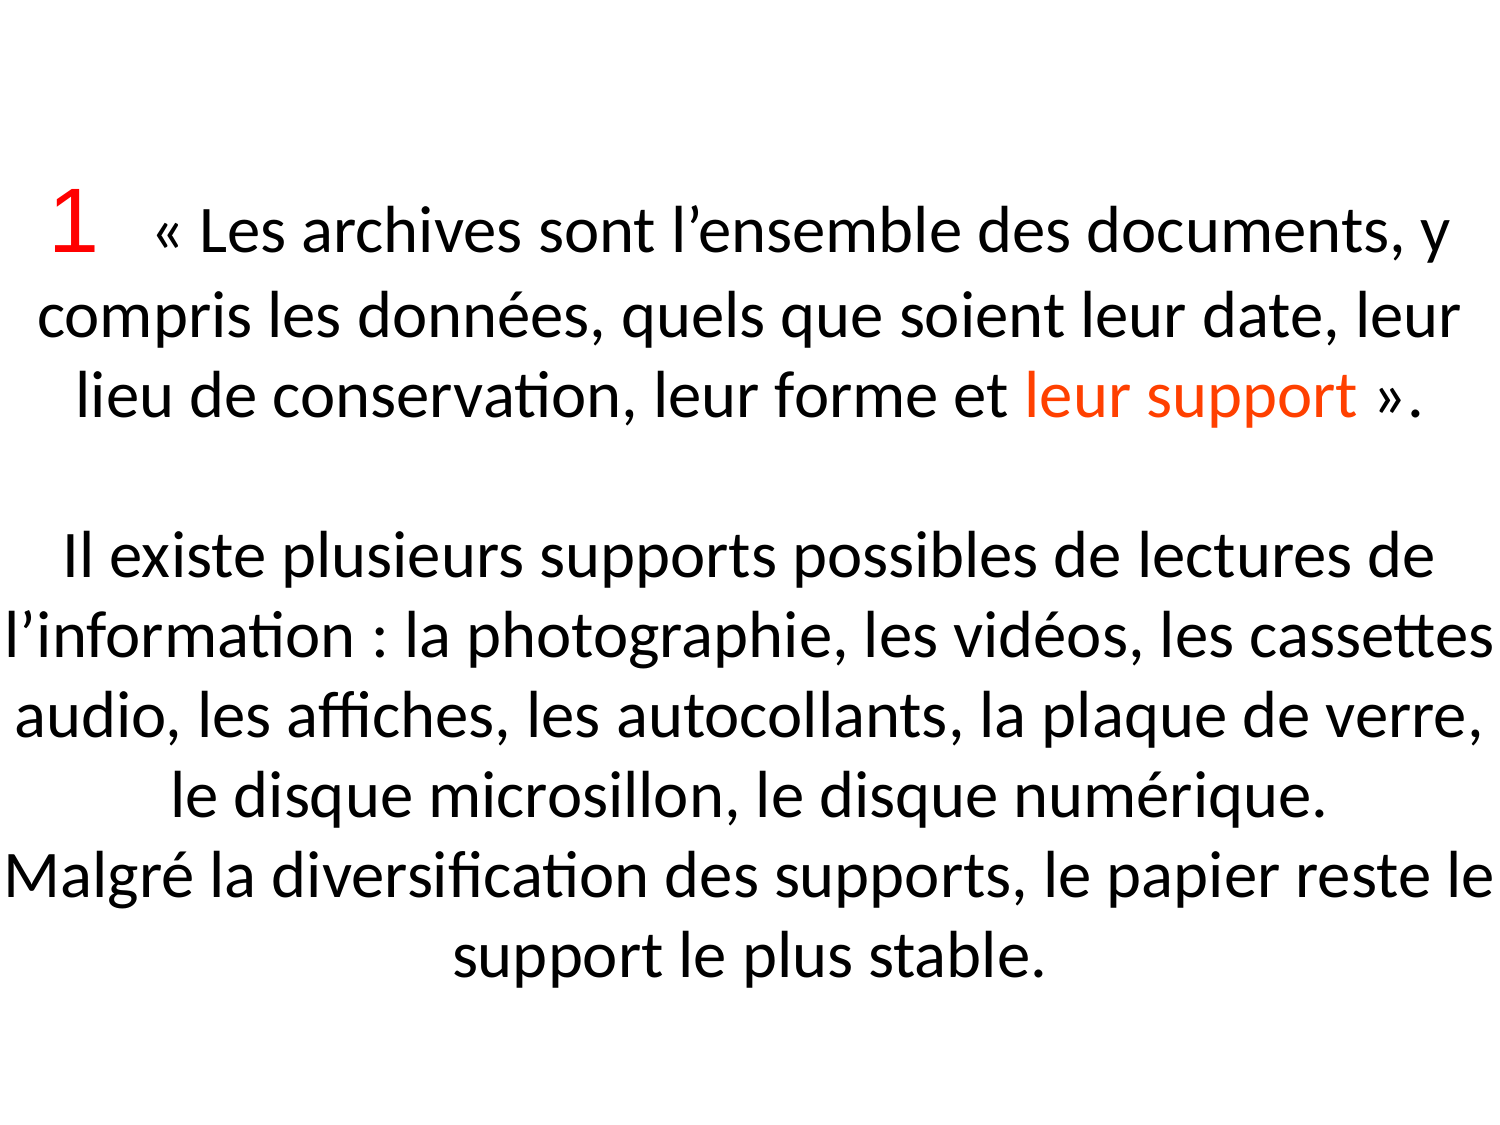

# 1 « Les archives sont l’ensemble des documents, y compris les données, quels que soient leur date, leur lieu de conservation, leur forme et leur support ». Il existe plusieurs supports possibles de lectures de l’information : la photographie, les vidéos, les cassettes audio, les affiches, les autocollants, la plaque de verre, le disque microsillon, le disque numérique. Malgré la diversification des supports, le papier reste le support le plus stable.